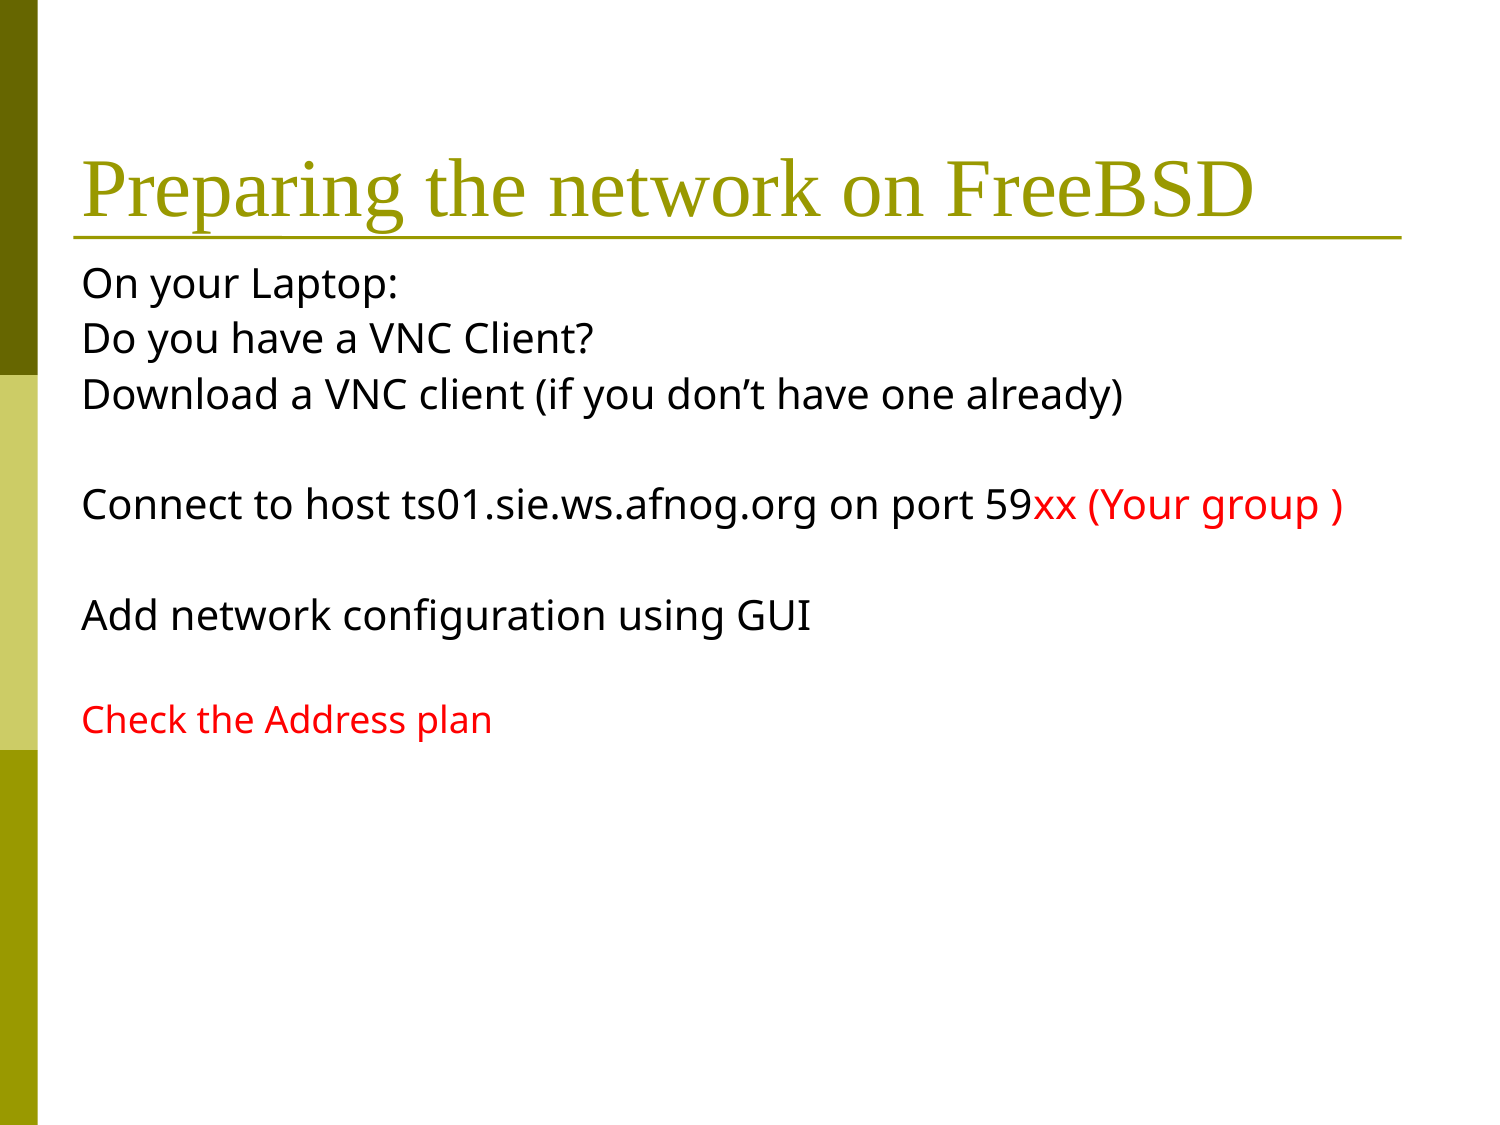

Preparing the network on FreeBSD
On your Laptop:
Do you have a VNC Client?
Download a VNC client (if you don’t have one already)
Connect to host ts01.sie.ws.afnog.org on port 59xx (Your group )
Add network configuration using GUI
Check the Address plan